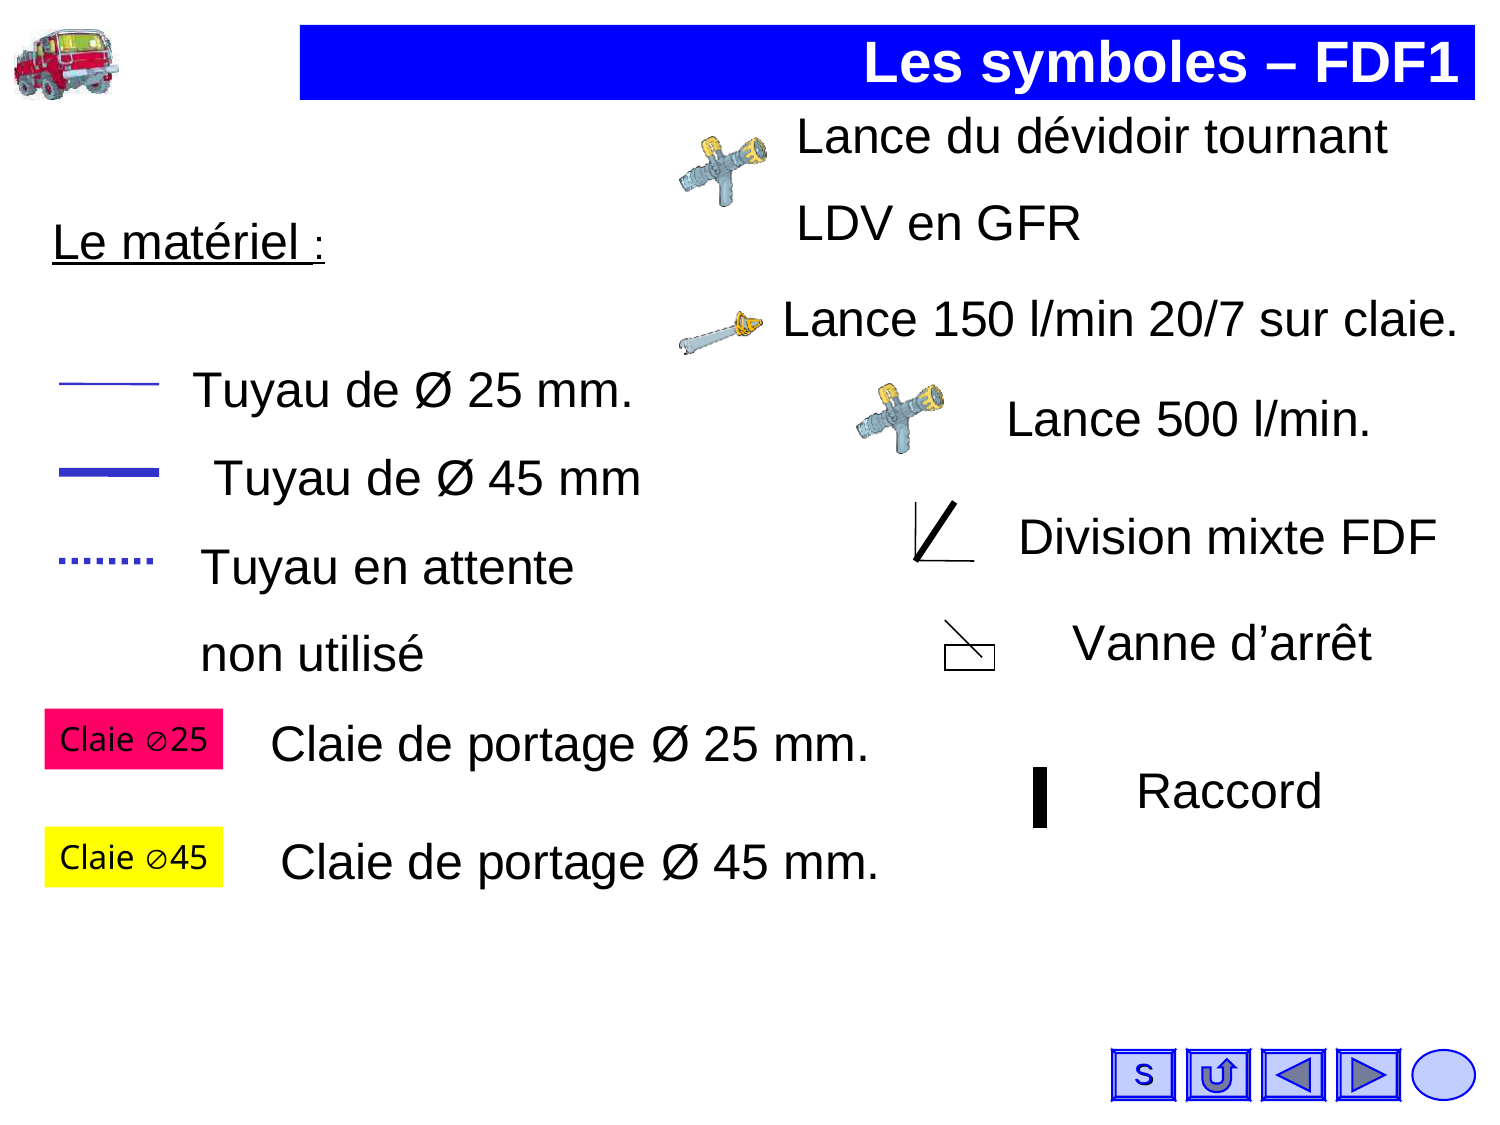

Les symboles – FDF1
Lance du dévidoir tournant
LDV en GFR
Le matériel :
Lance 150 l/min 20/7 sur claie.
Tuyau de Ø 25 mm.
Lance 500 l/min.
Tuyau de Ø 45 mm
Division mixte FDF
Tuyau en attente
non utilisé
Vanne d’arrêt
Claie 25
Claie de portage Ø 25 mm.
Raccord
Claie 45
Claie de portage Ø 45 mm.